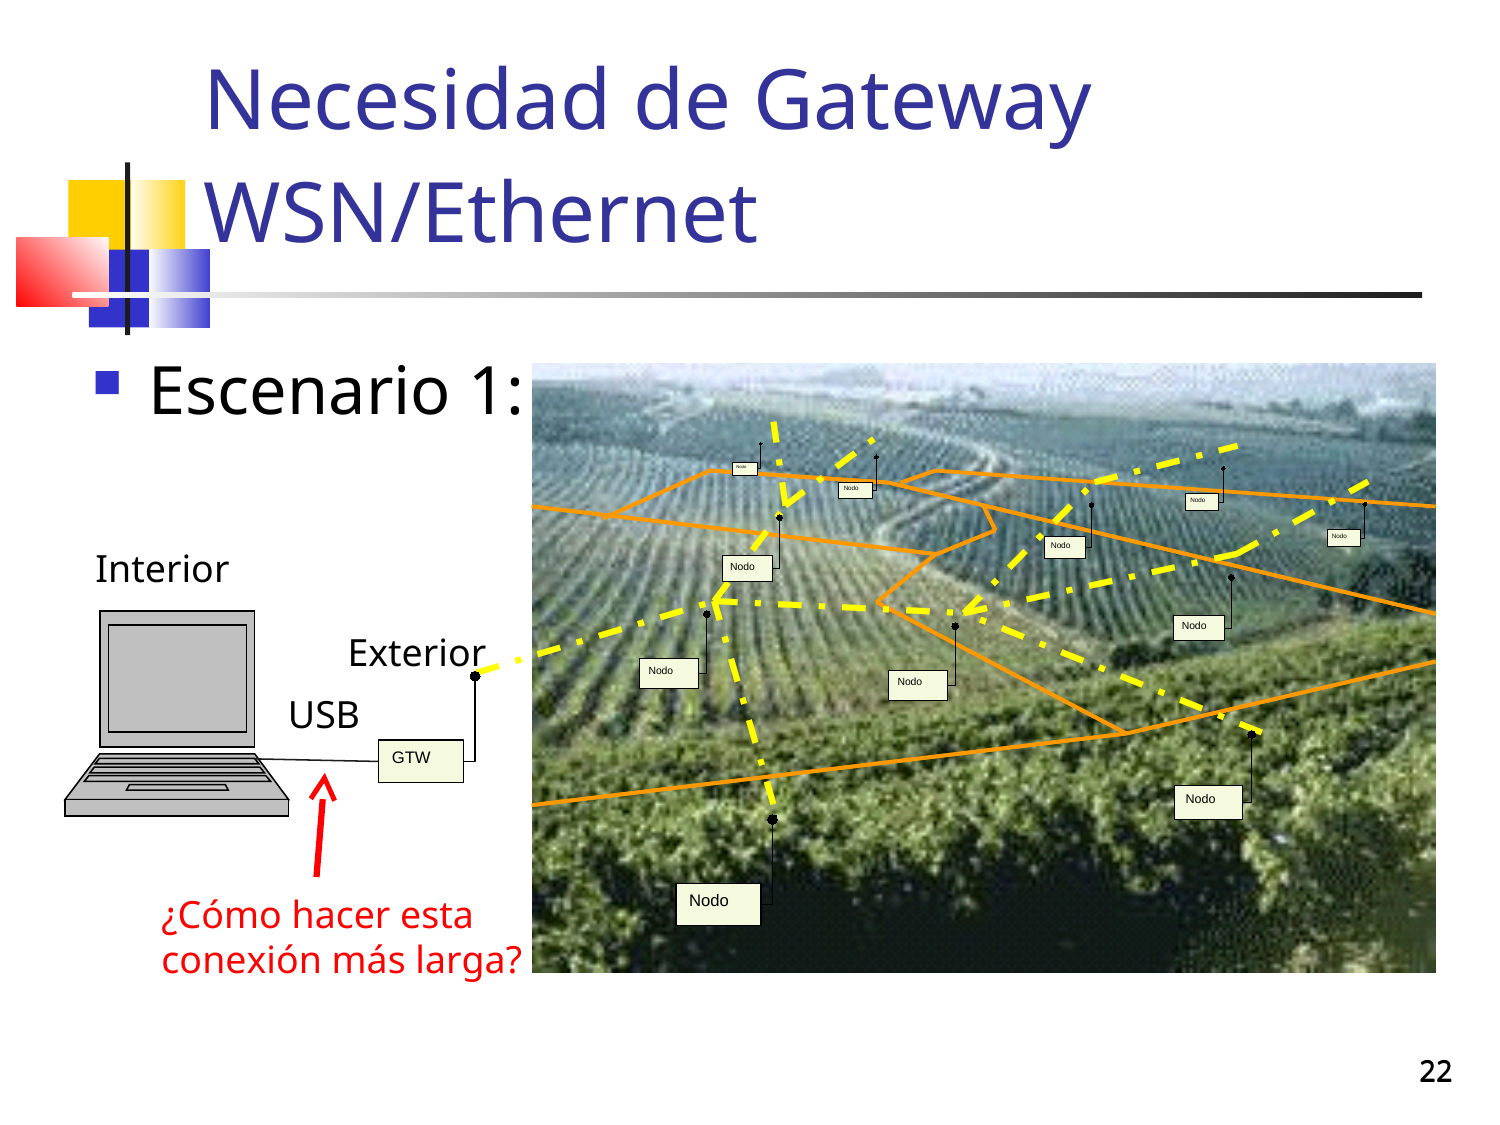

# Necesidad de Gateway WSN/Ethernet
Escenario 1:
Nodo
Nodo
Nodo
Nodo
Nodo
Nodo
Nodo
Nodo
Nodo
GTW
Nodo
Nodo
Interior
Exterior
USB
¿Cómo hacer esta
conexión más larga?
22